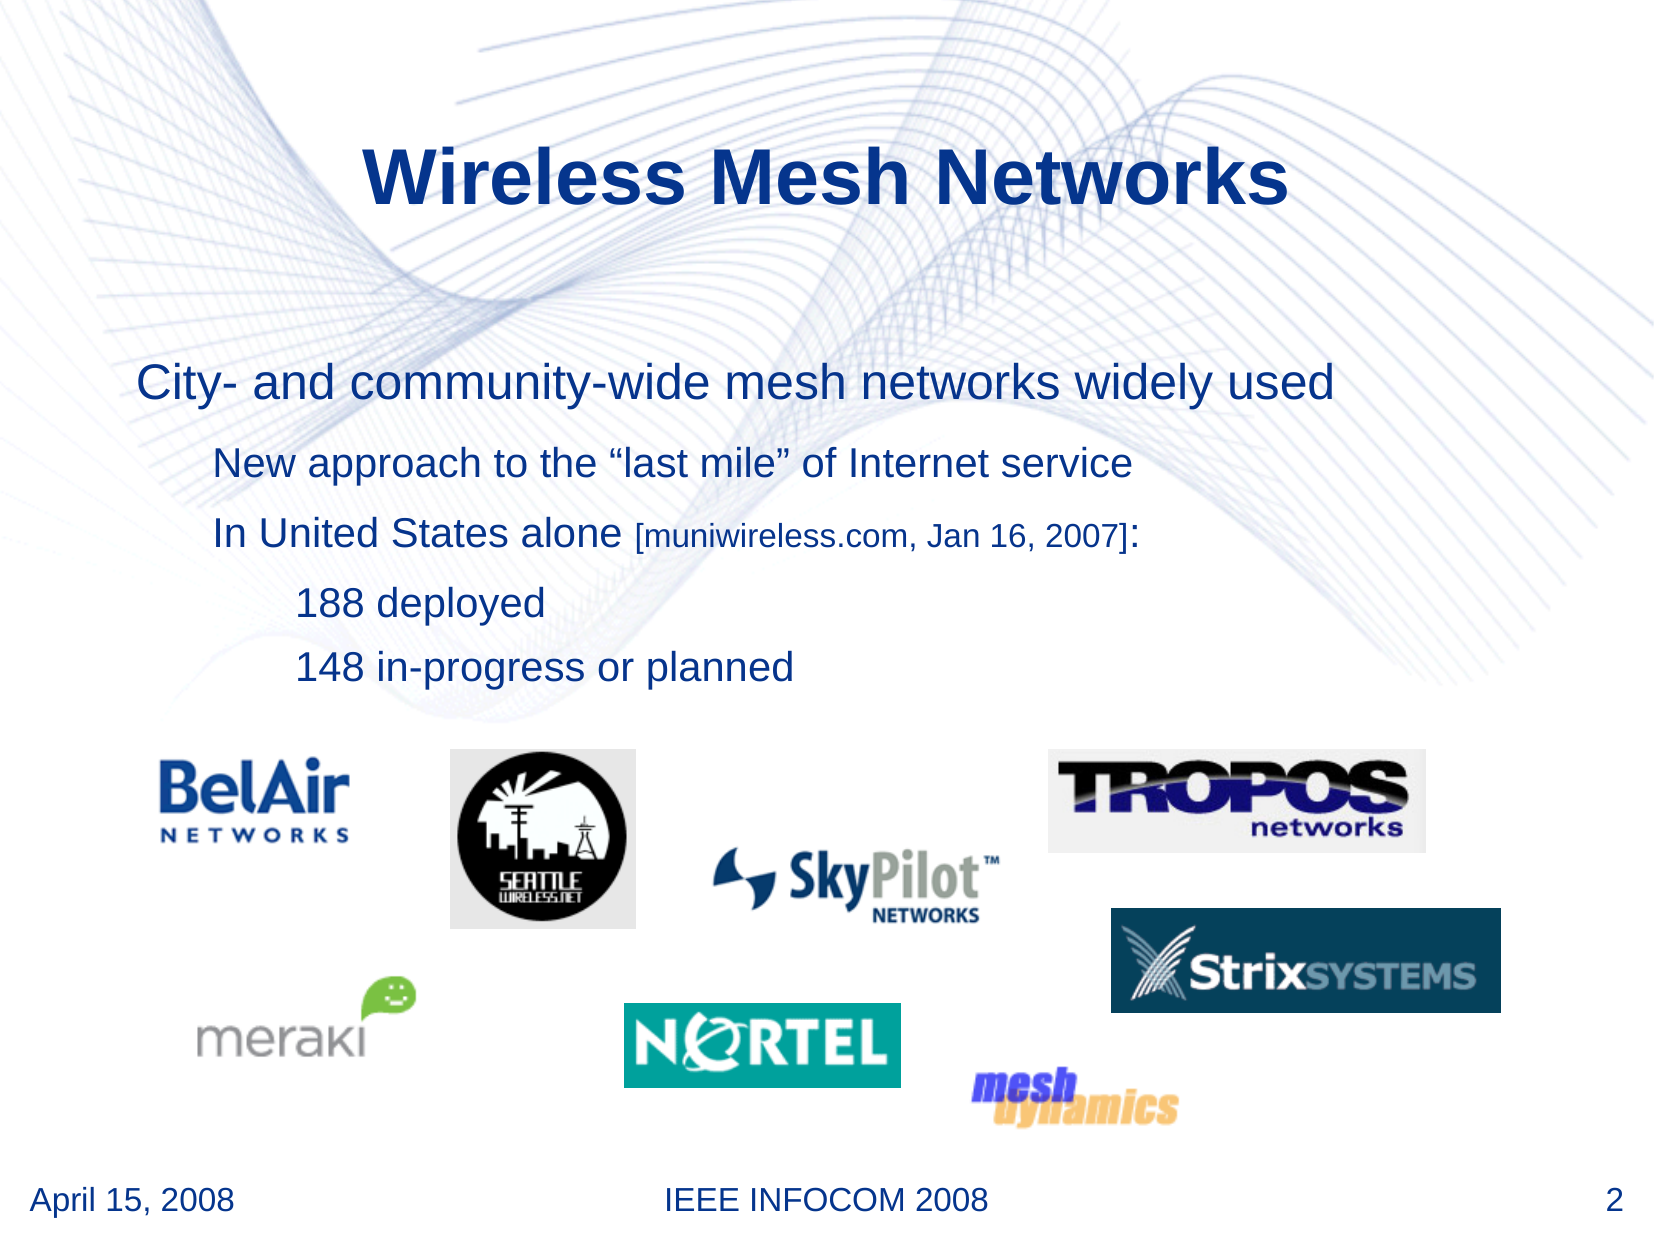

# Wireless Mesh Networks
City- and community-wide mesh networks widely used
New approach to the “last mile” of Internet service
In United States alone [muniwireless.com, Jan 16, 2007]:
188 deployed
148 in-progress or planned
April 15, 2008
IEEE INFOCOM 2008
2